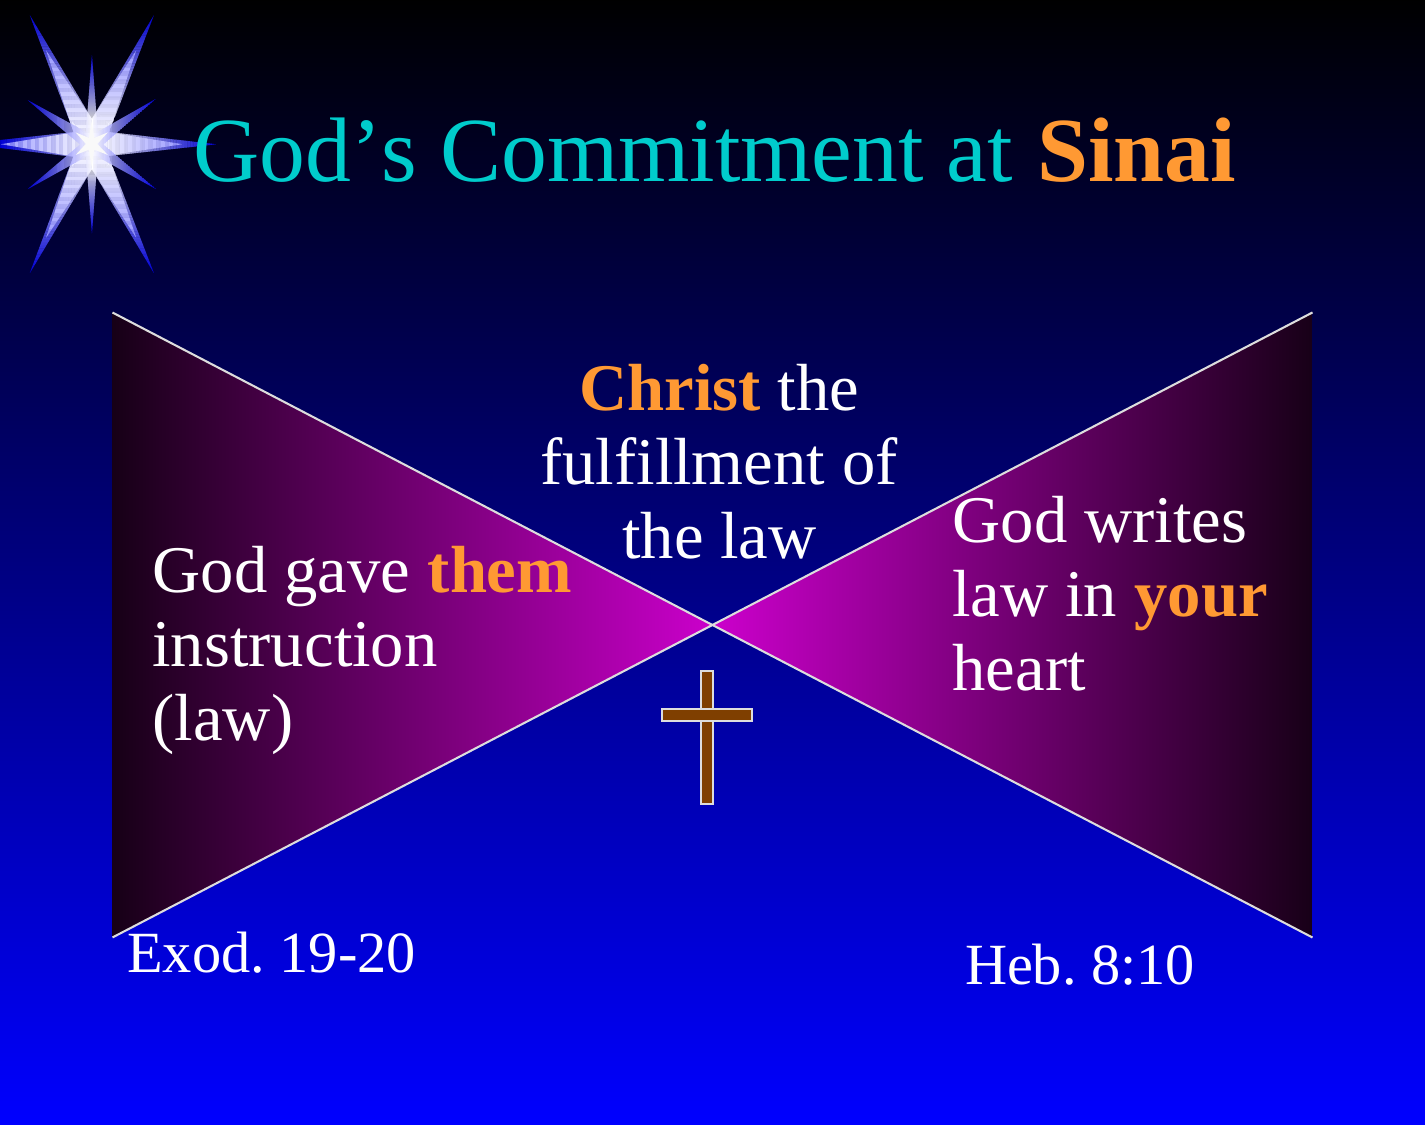

# God’s Commitment at Sinai
Christ the fulfillment of the law
God writes law in your heart
Heb. 8:10
God gave them instruction (law)
Exod. 19-20